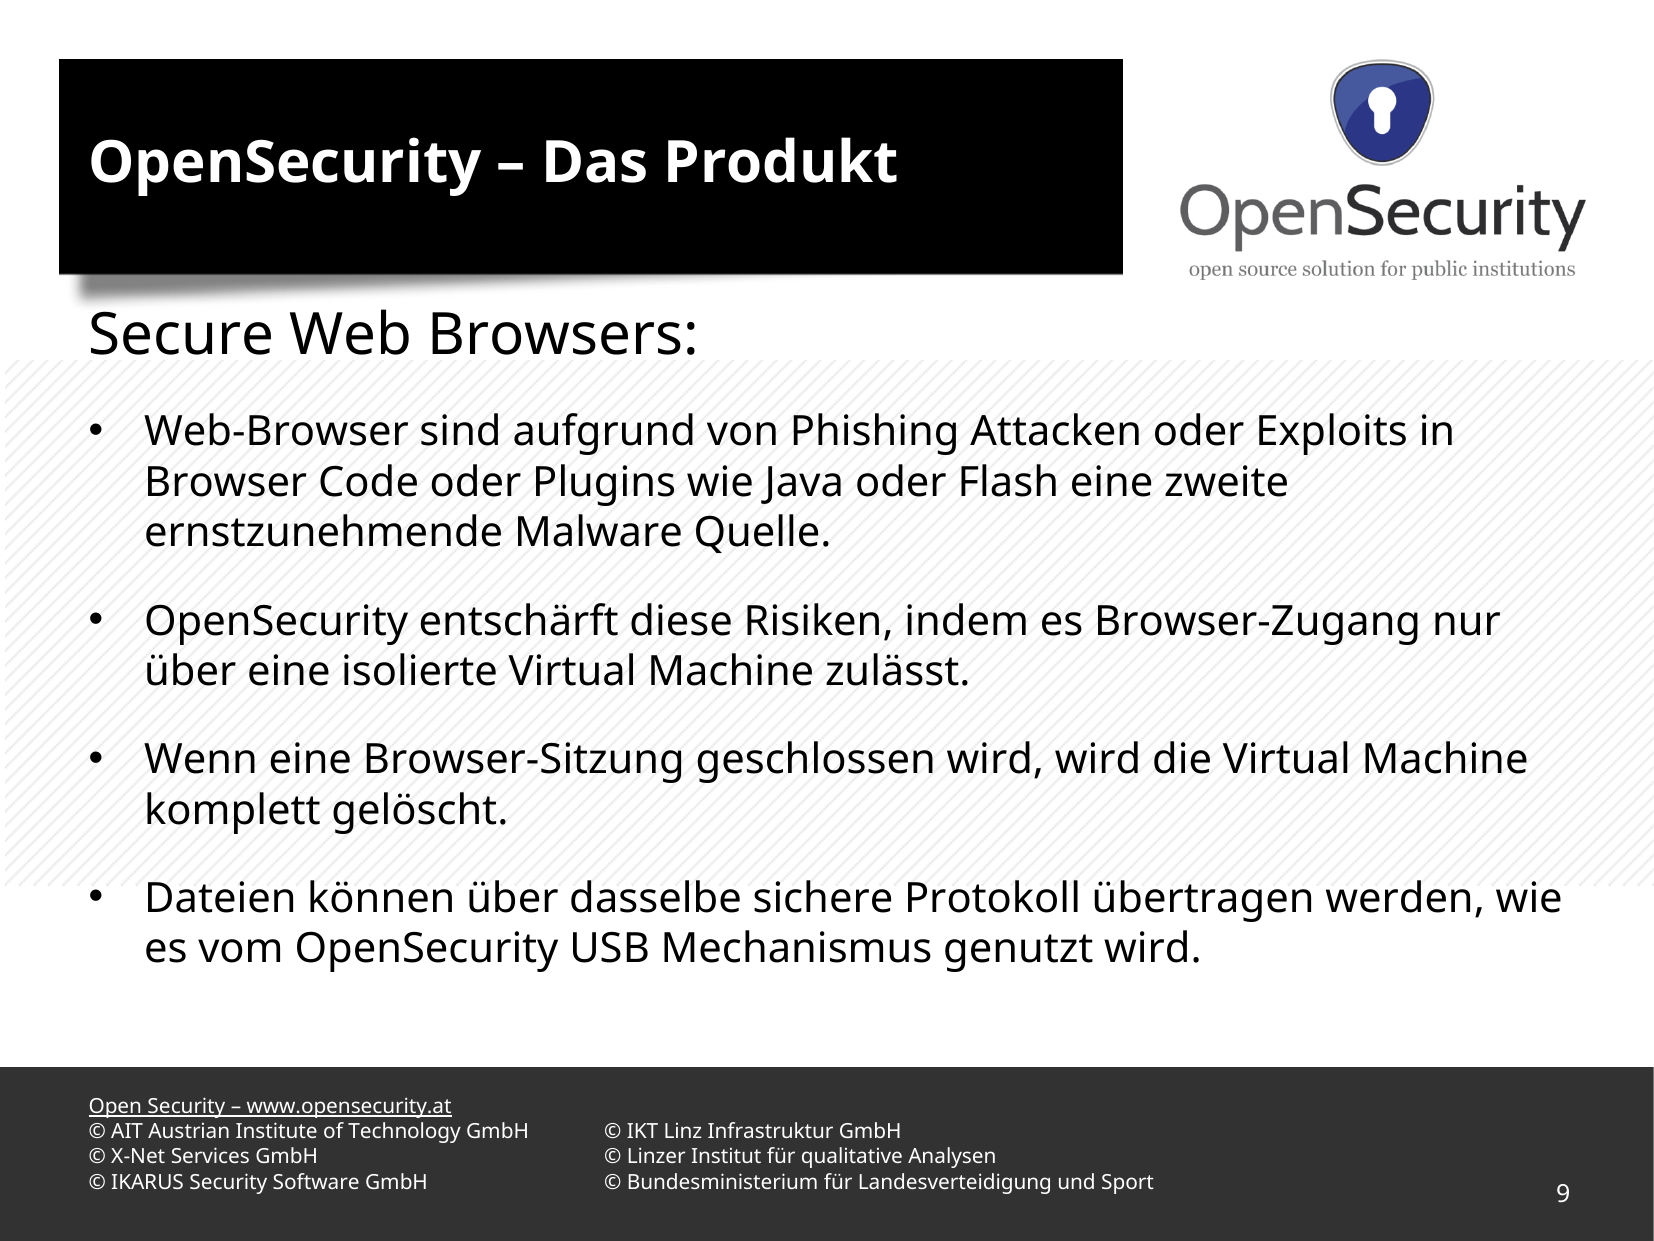

OpenSecurity – Das Produkt
Secure Web Browsers:
Web-Browser sind aufgrund von Phishing Attacken oder Exploits in Browser Code oder Plugins wie Java oder Flash eine zweite ernstzunehmende Malware Quelle.
OpenSecurity entschärft diese Risiken, indem es Browser-Zugang nur über eine isolierte Virtual Machine zulässt.
Wenn eine Browser-Sitzung geschlossen wird, wird die Virtual Machine komplett gelöscht.
Dateien können über dasselbe sichere Protokoll übertragen werden, wie es vom OpenSecurity USB Mechanismus genutzt wird.
Open Security – www.opensecurity.at
© AIT Austrian Institute of Technology GmbH		© IKT Linz Infrastruktur GmbH
© X-Net Services GmbH				© Linzer Institut für qualitative Analysen
© IKARUS Security Software GmbH			© Bundesministerium für Landesverteidigung und Sport